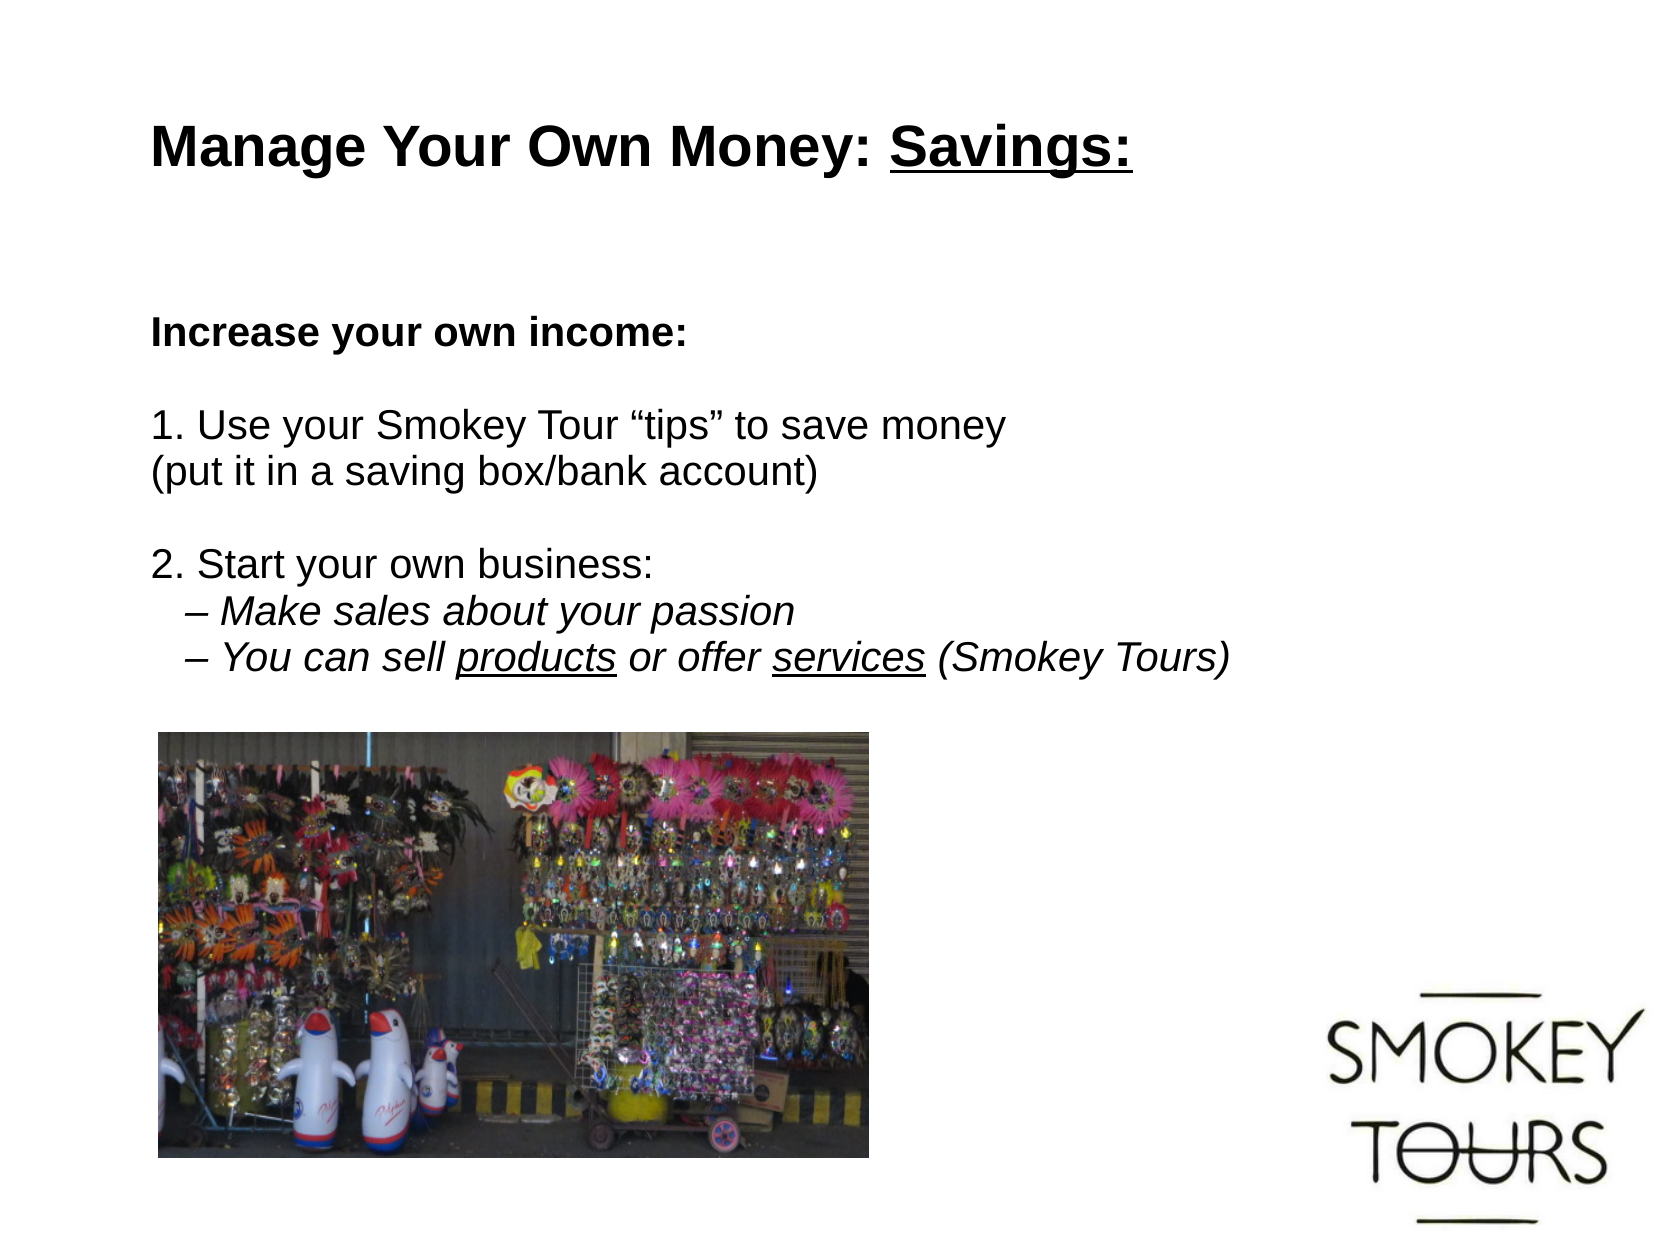

Manage Your Own Money: Savings:
Increase your own income:
1. Use your Smokey Tour “tips” to save money
(put it in a saving box/bank account)
2. Start your own business:
 – Make sales about your passion
 – You can sell products or offer services (Smokey Tours)